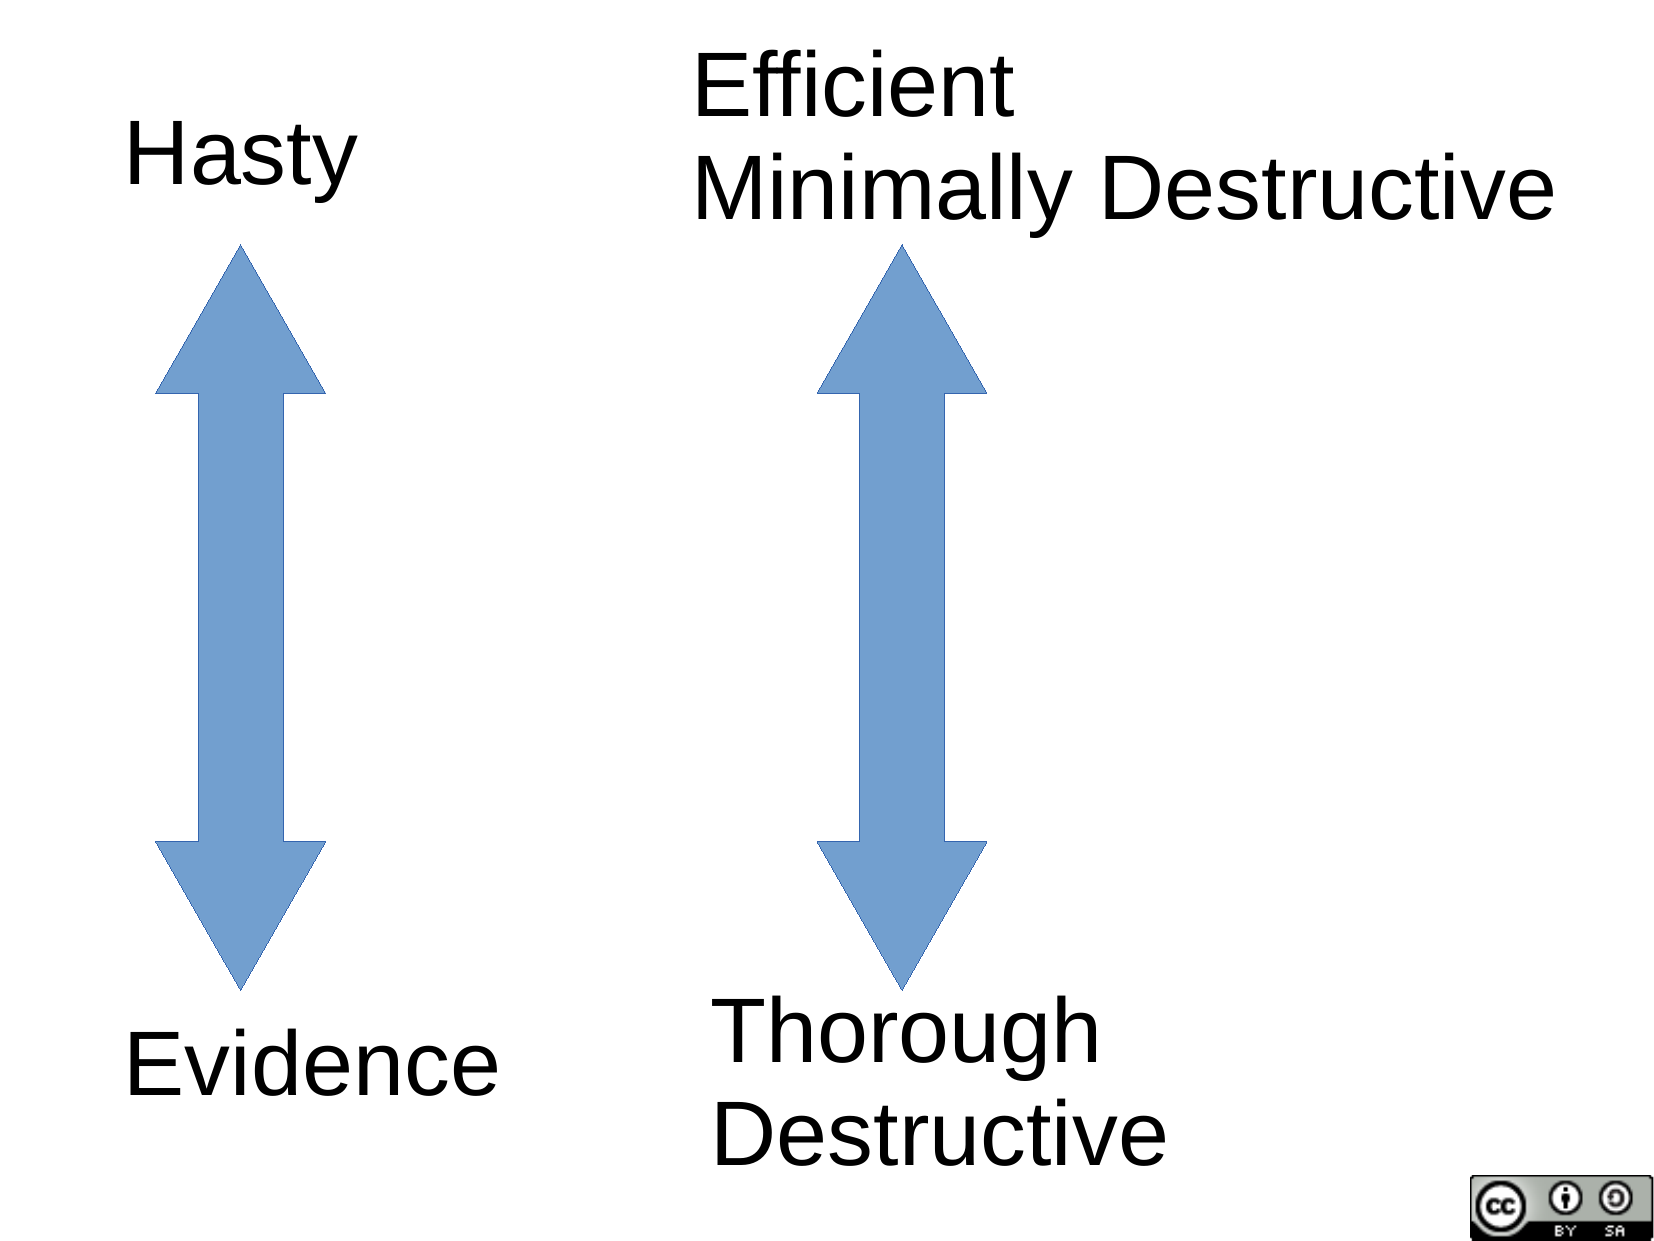

Efficient
Minimally Destructive
# Hasty
Evidence
Thorough
Destructive